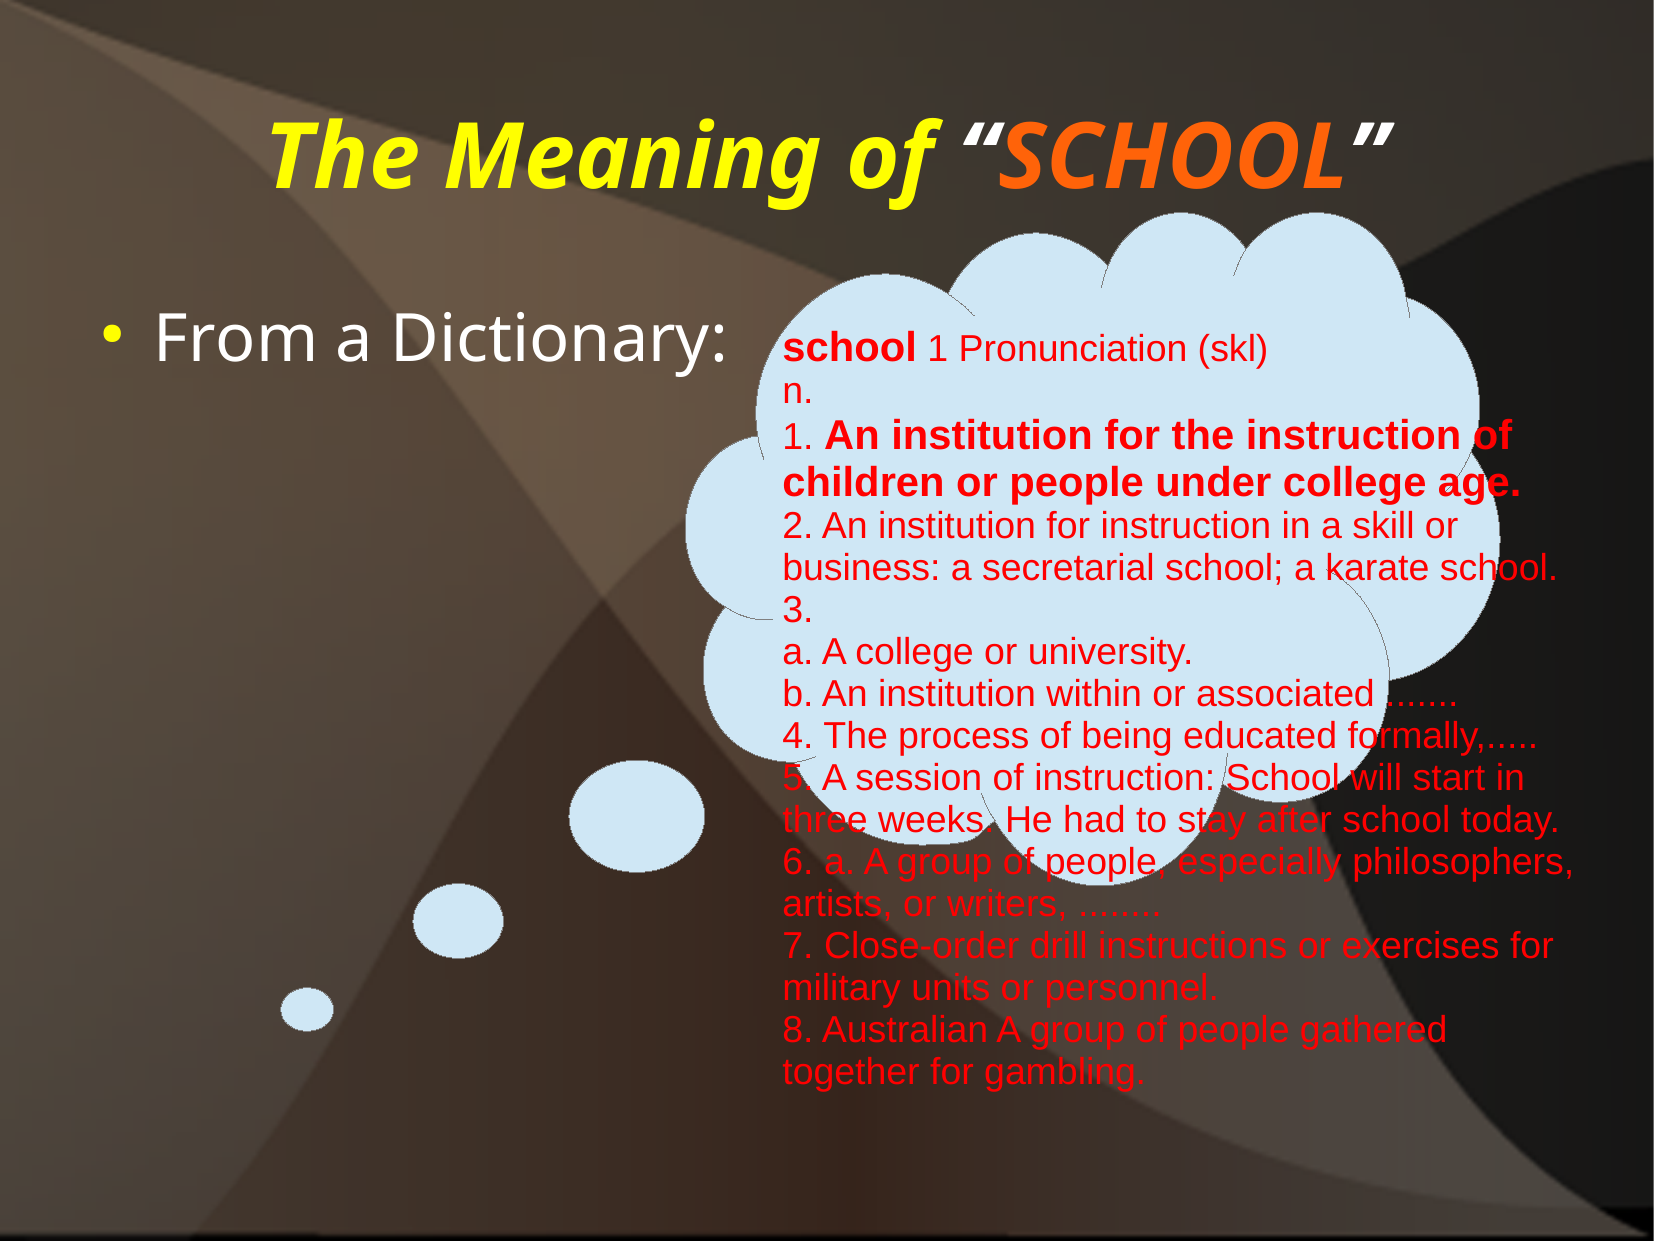

# The Meaning of “SCHOOL”
From a Dictionary:
school 1 Pronunciation (skl)
n.
1. An institution for the instruction of children or people under college age.
2. An institution for instruction in a skill or business: a secretarial school; a karate school.
3.
a. A college or university.
b. An institution within or associated .......
4. The process of being educated formally,.....
5. A session of instruction: School will start in three weeks. He had to stay after school today.
6. a. A group of people, especially philosophers, artists, or writers, ........
7. Close-order drill instructions or exercises for military units or personnel.
8. Australian A group of people gathered together for gambling.